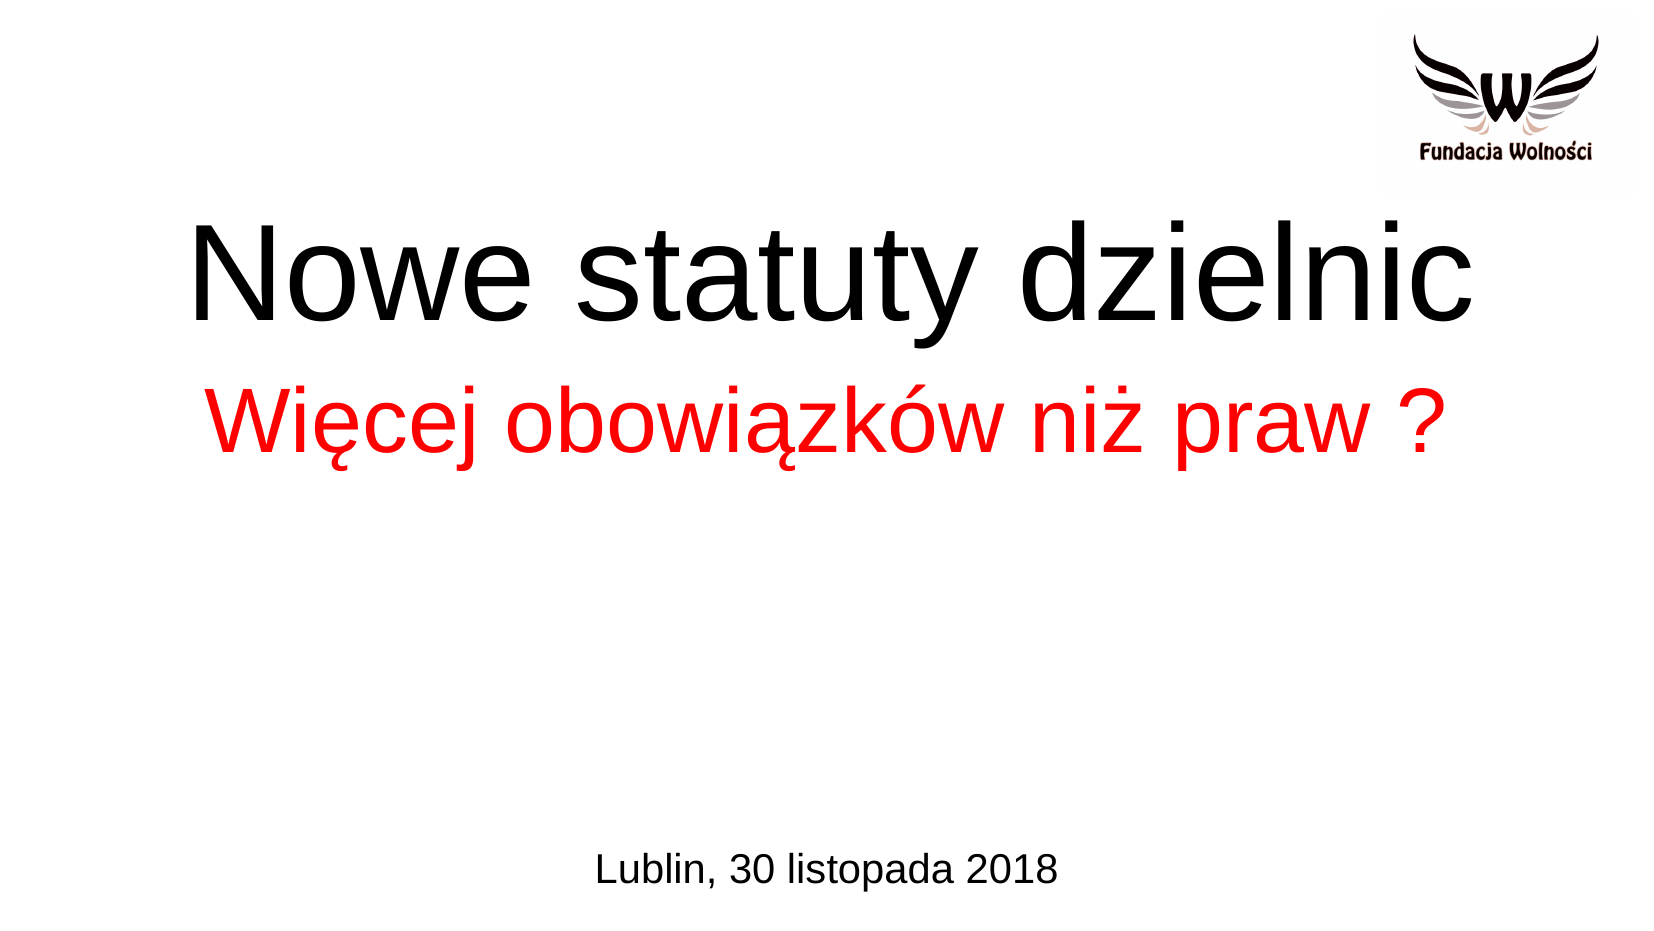

# Nowe statuty dzielnic
Więcej obowiązków niż praw ?
Lublin, 30 listopada 2018